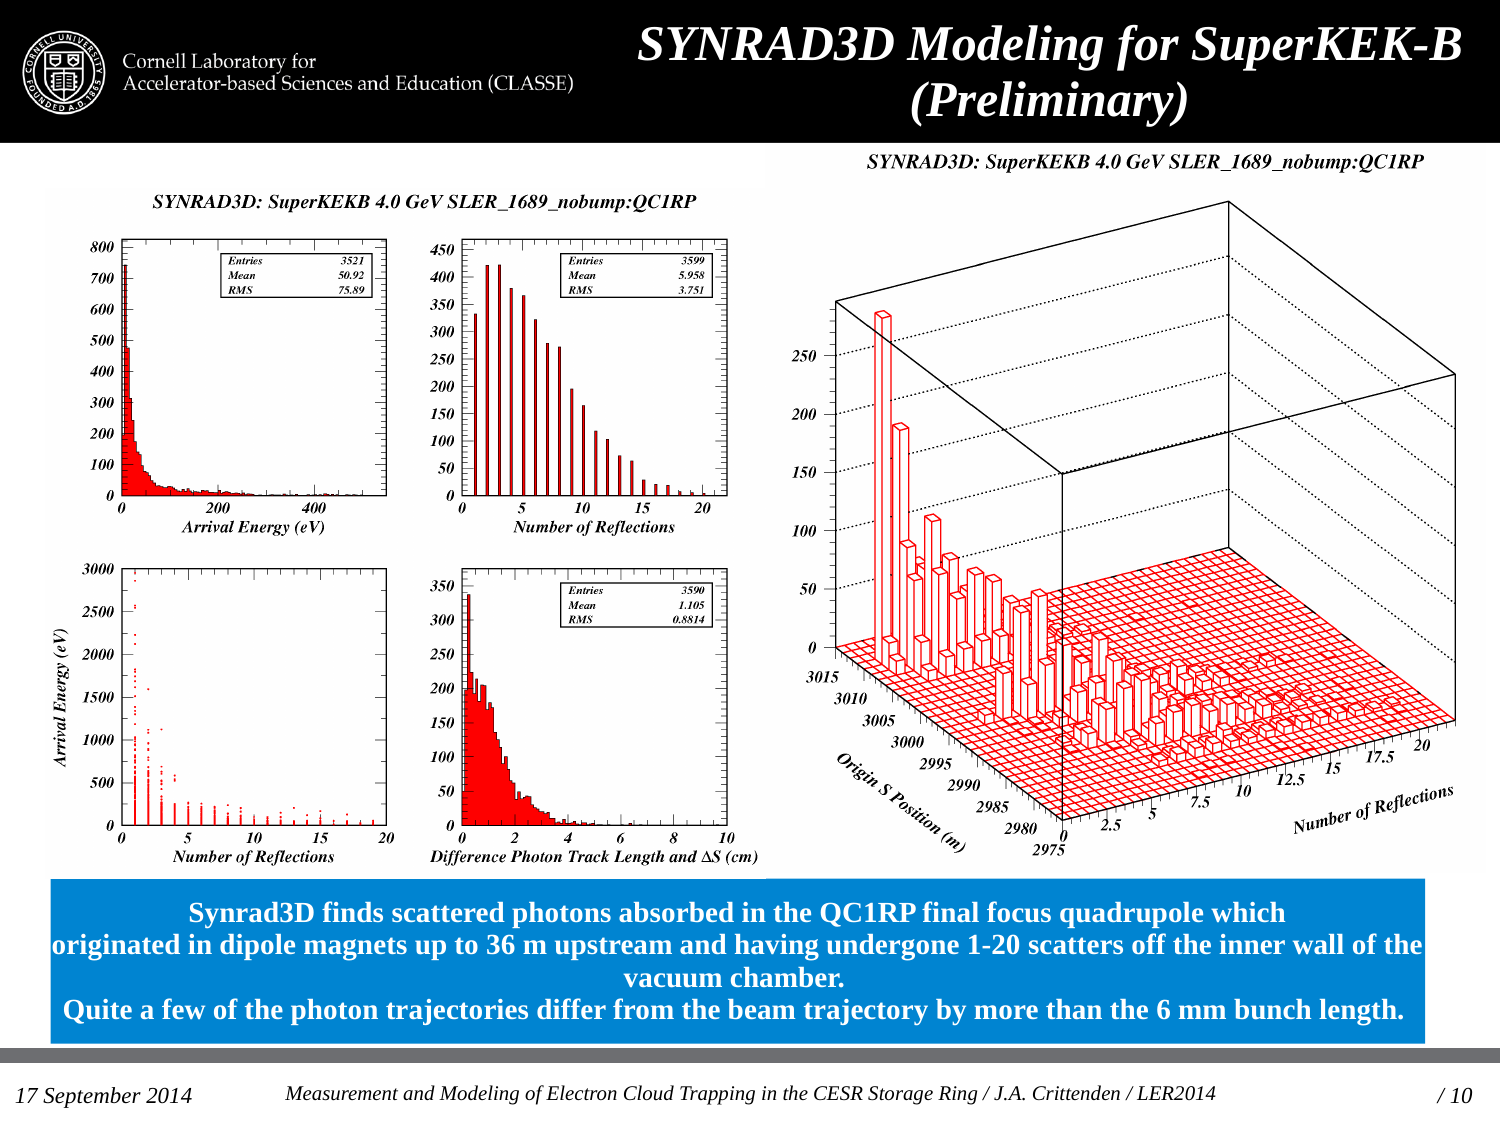

# SYNRAD3D Modeling for SuperKEK-B (Preliminary)
Synrad3D finds scattered photons absorbed in the QC1RP final focus quadrupole which
originated in dipole magnets up to 36 m upstream and having undergone 1-20 scatters off the inner wall of the vacuum chamber.
Quite a few of the photon trajectories differ from the beam trajectory by more than the 6 mm bunch length.